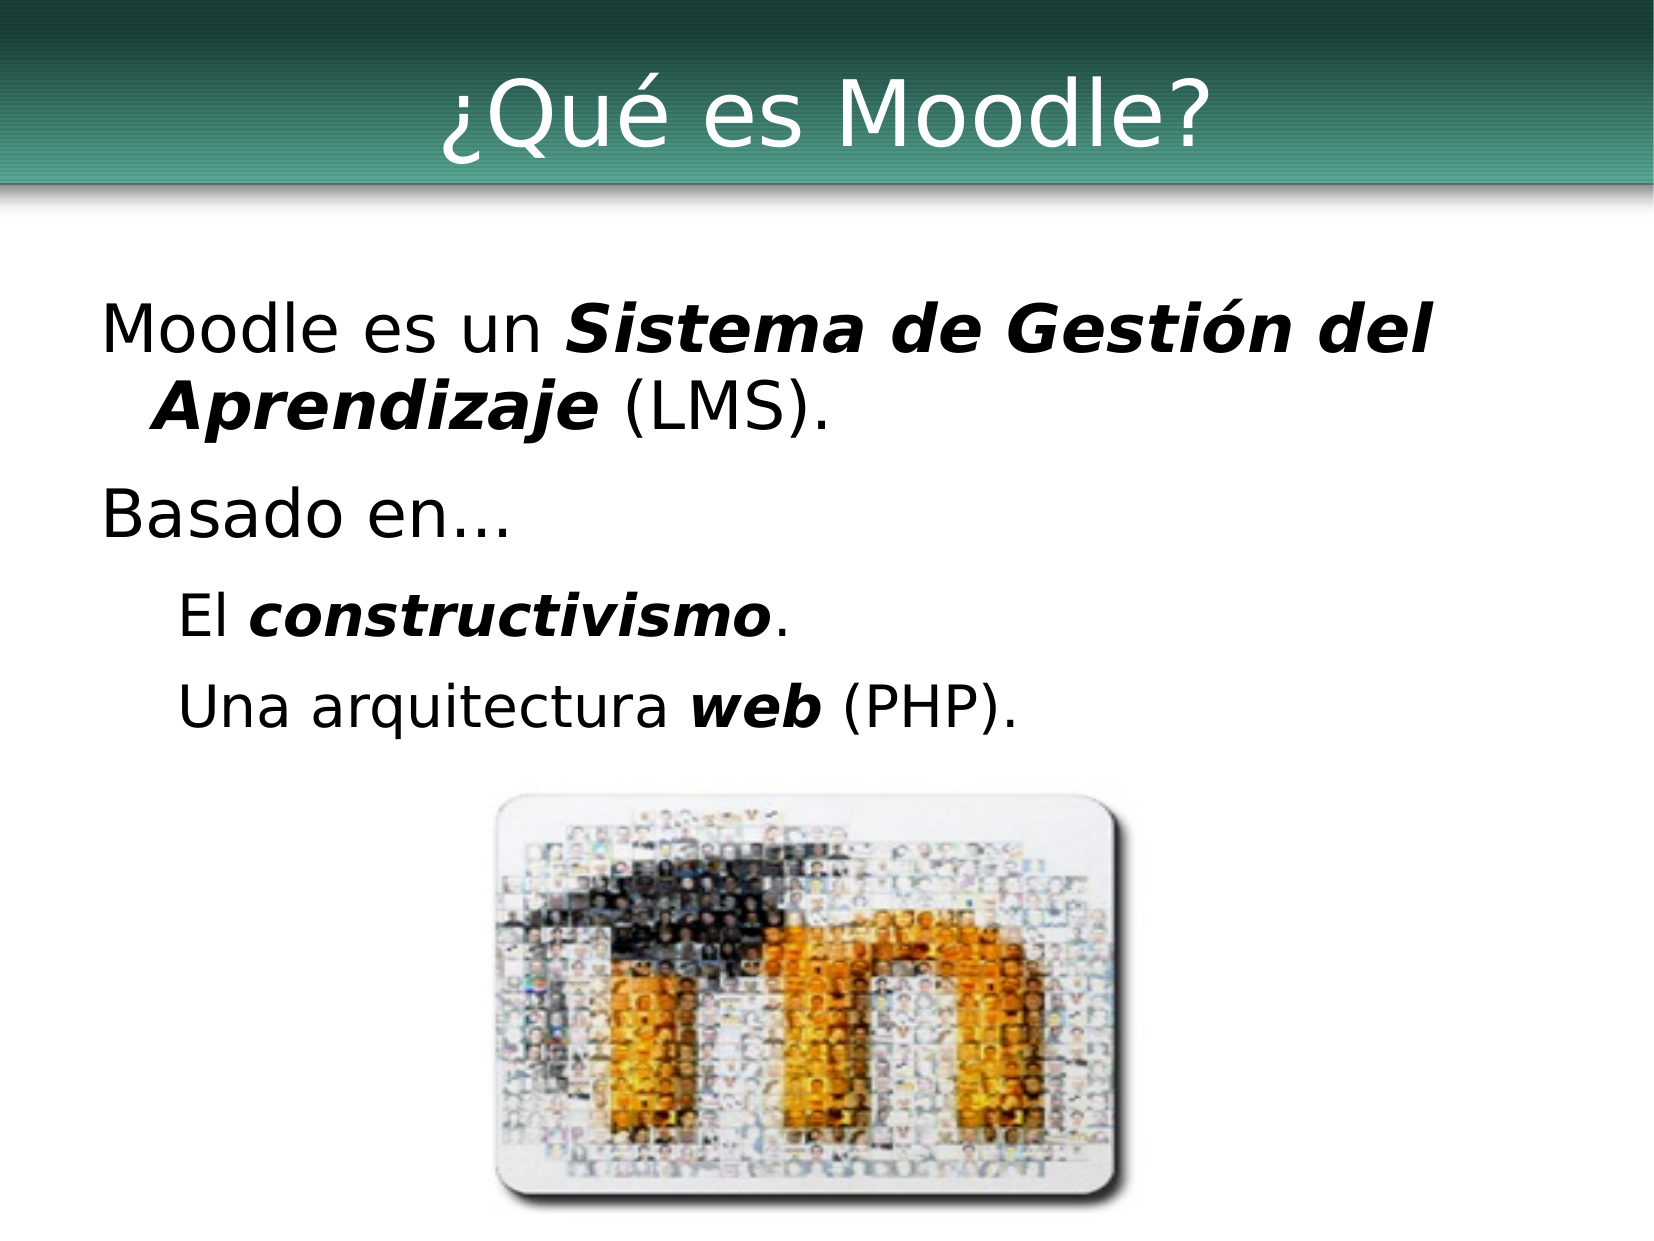

# ¿Qué es Moodle?
Moodle es un Sistema de Gestión del Aprendizaje (LMS).
Basado en...
El constructivismo.
Una arquitectura web (PHP).